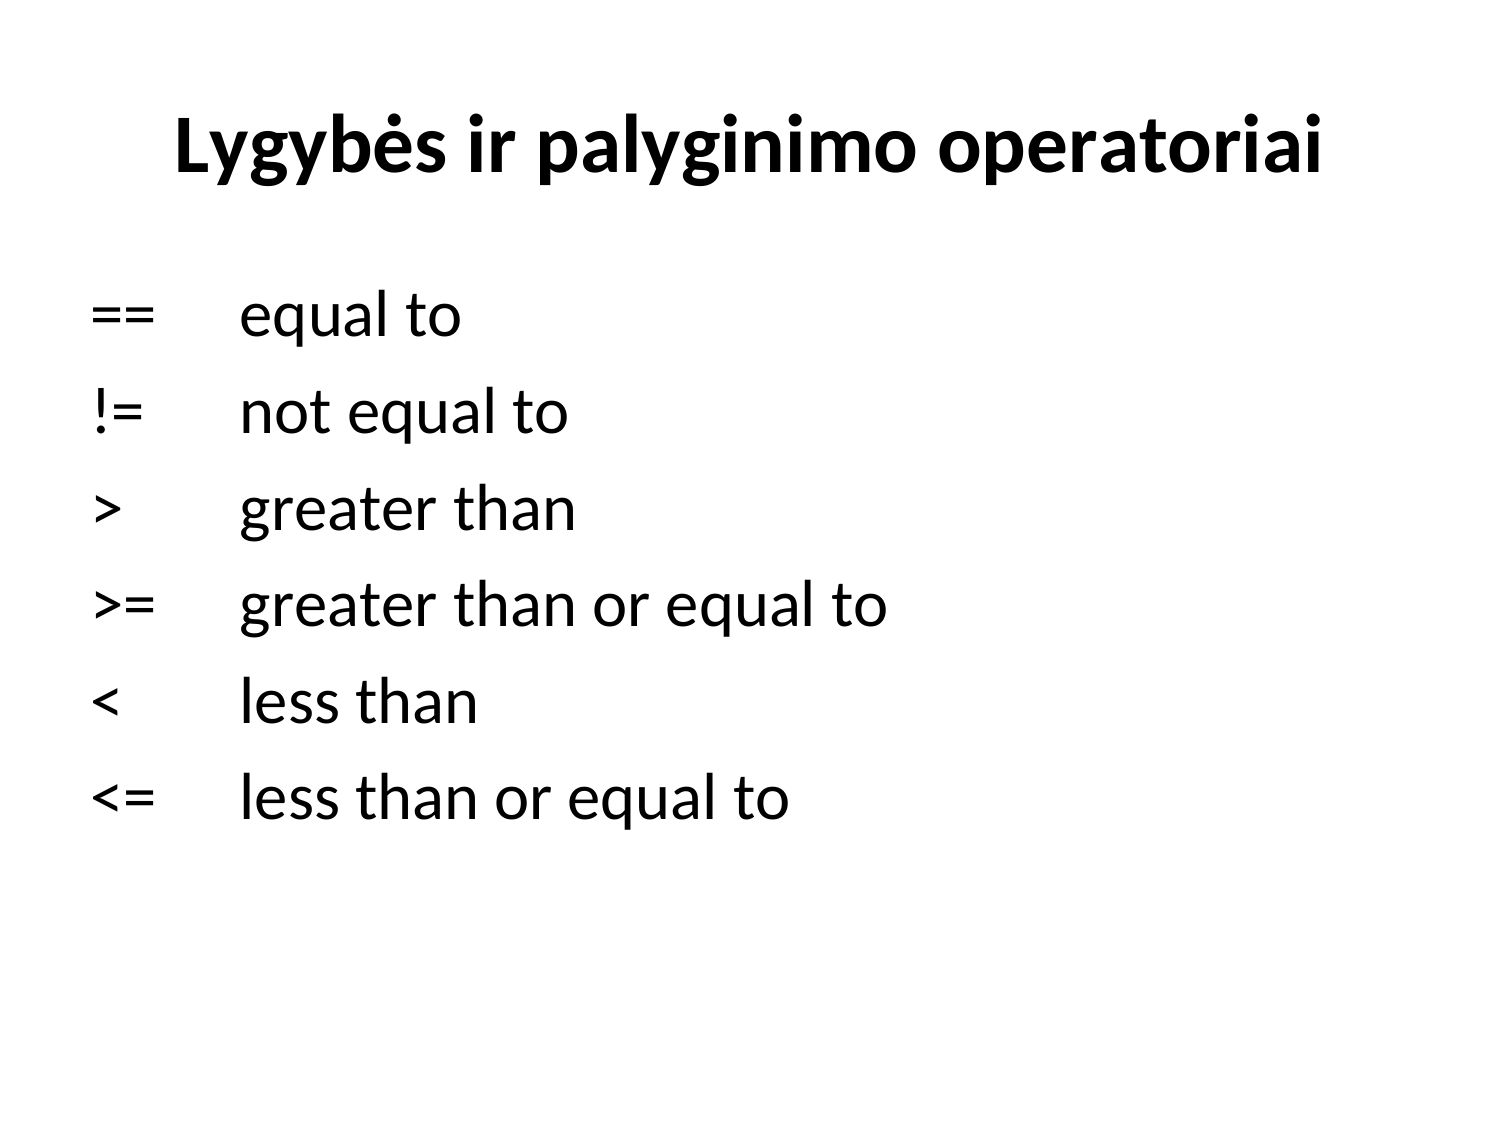

Lygybės ir palyginimo operatoriai
== 	equal to
!= 	not equal to
> 		greater than
>= 	greater than or equal to
< 		less than
<= 	less than or equal to